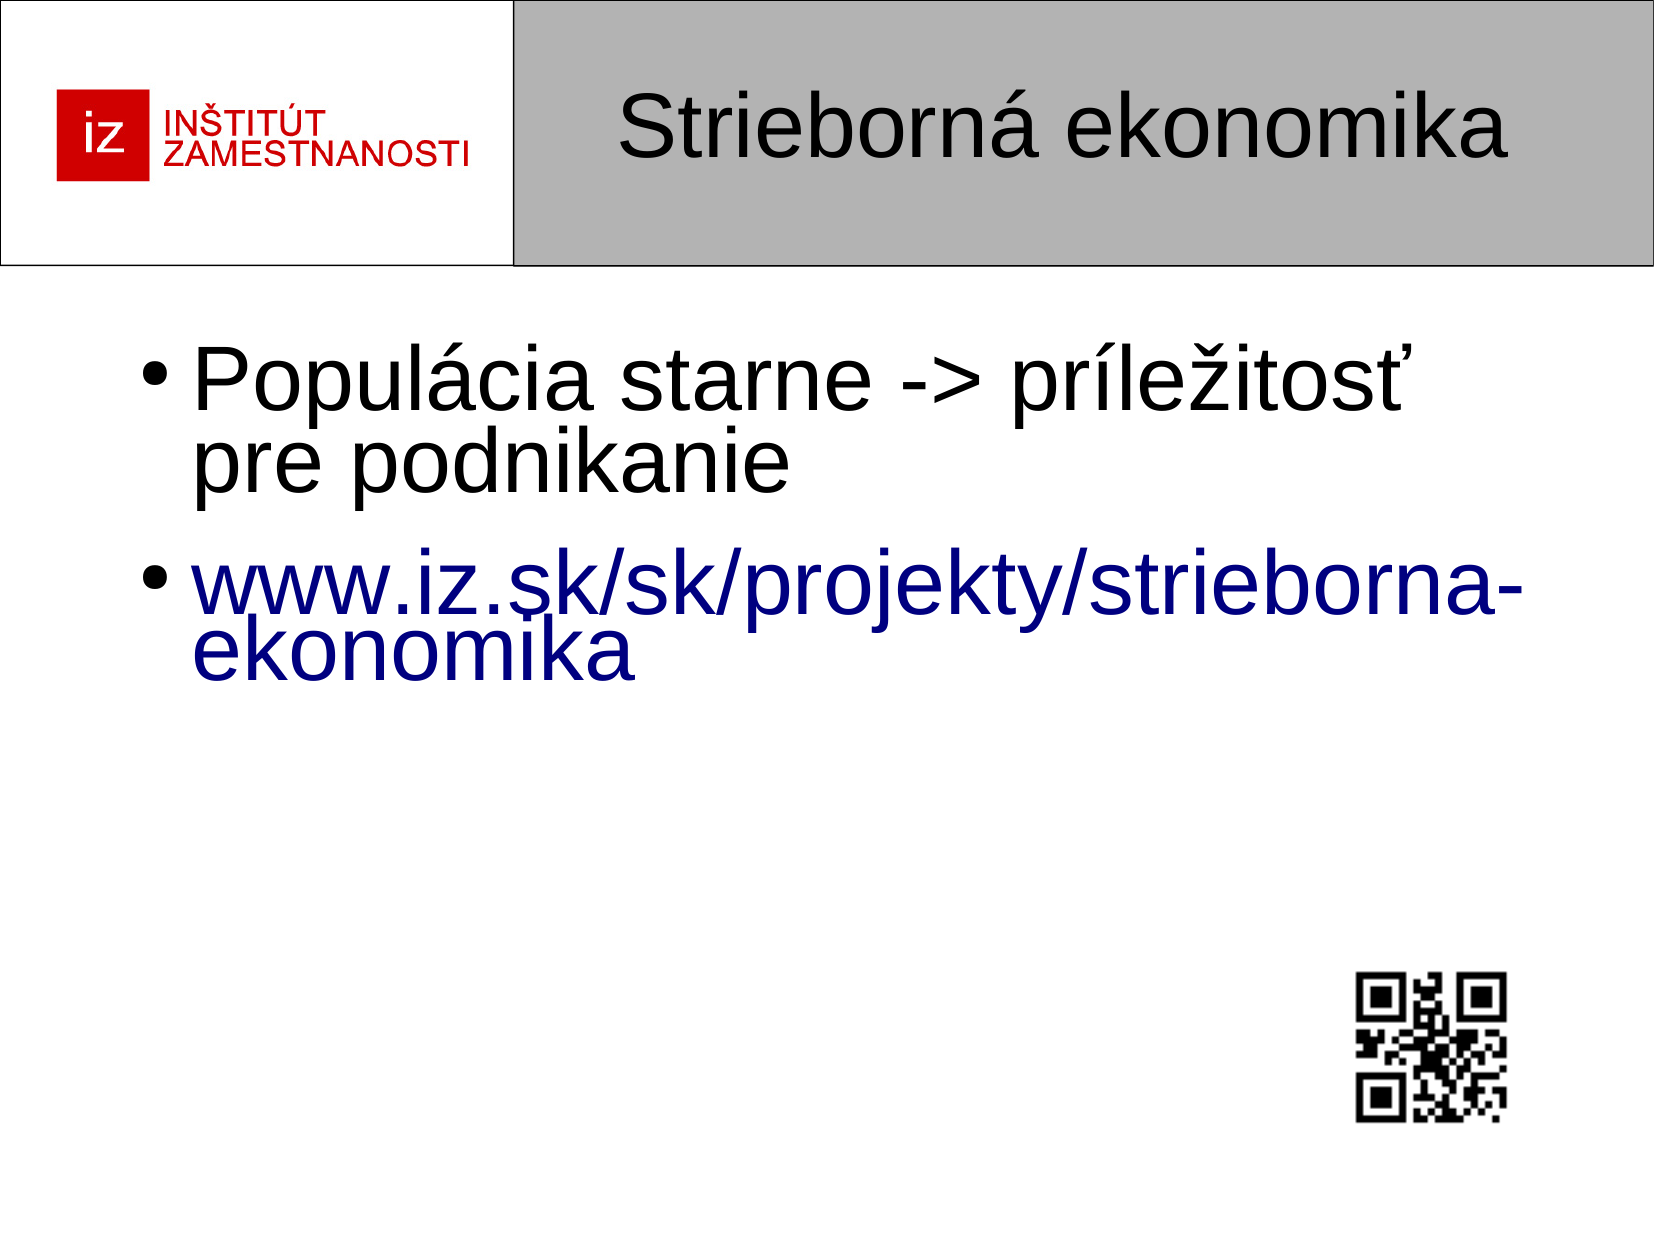

# Strieborná ekonomika
Populácia starne -> príležitosť pre podnikanie
www.iz.sk/sk/projekty/strieborna-ekonomika